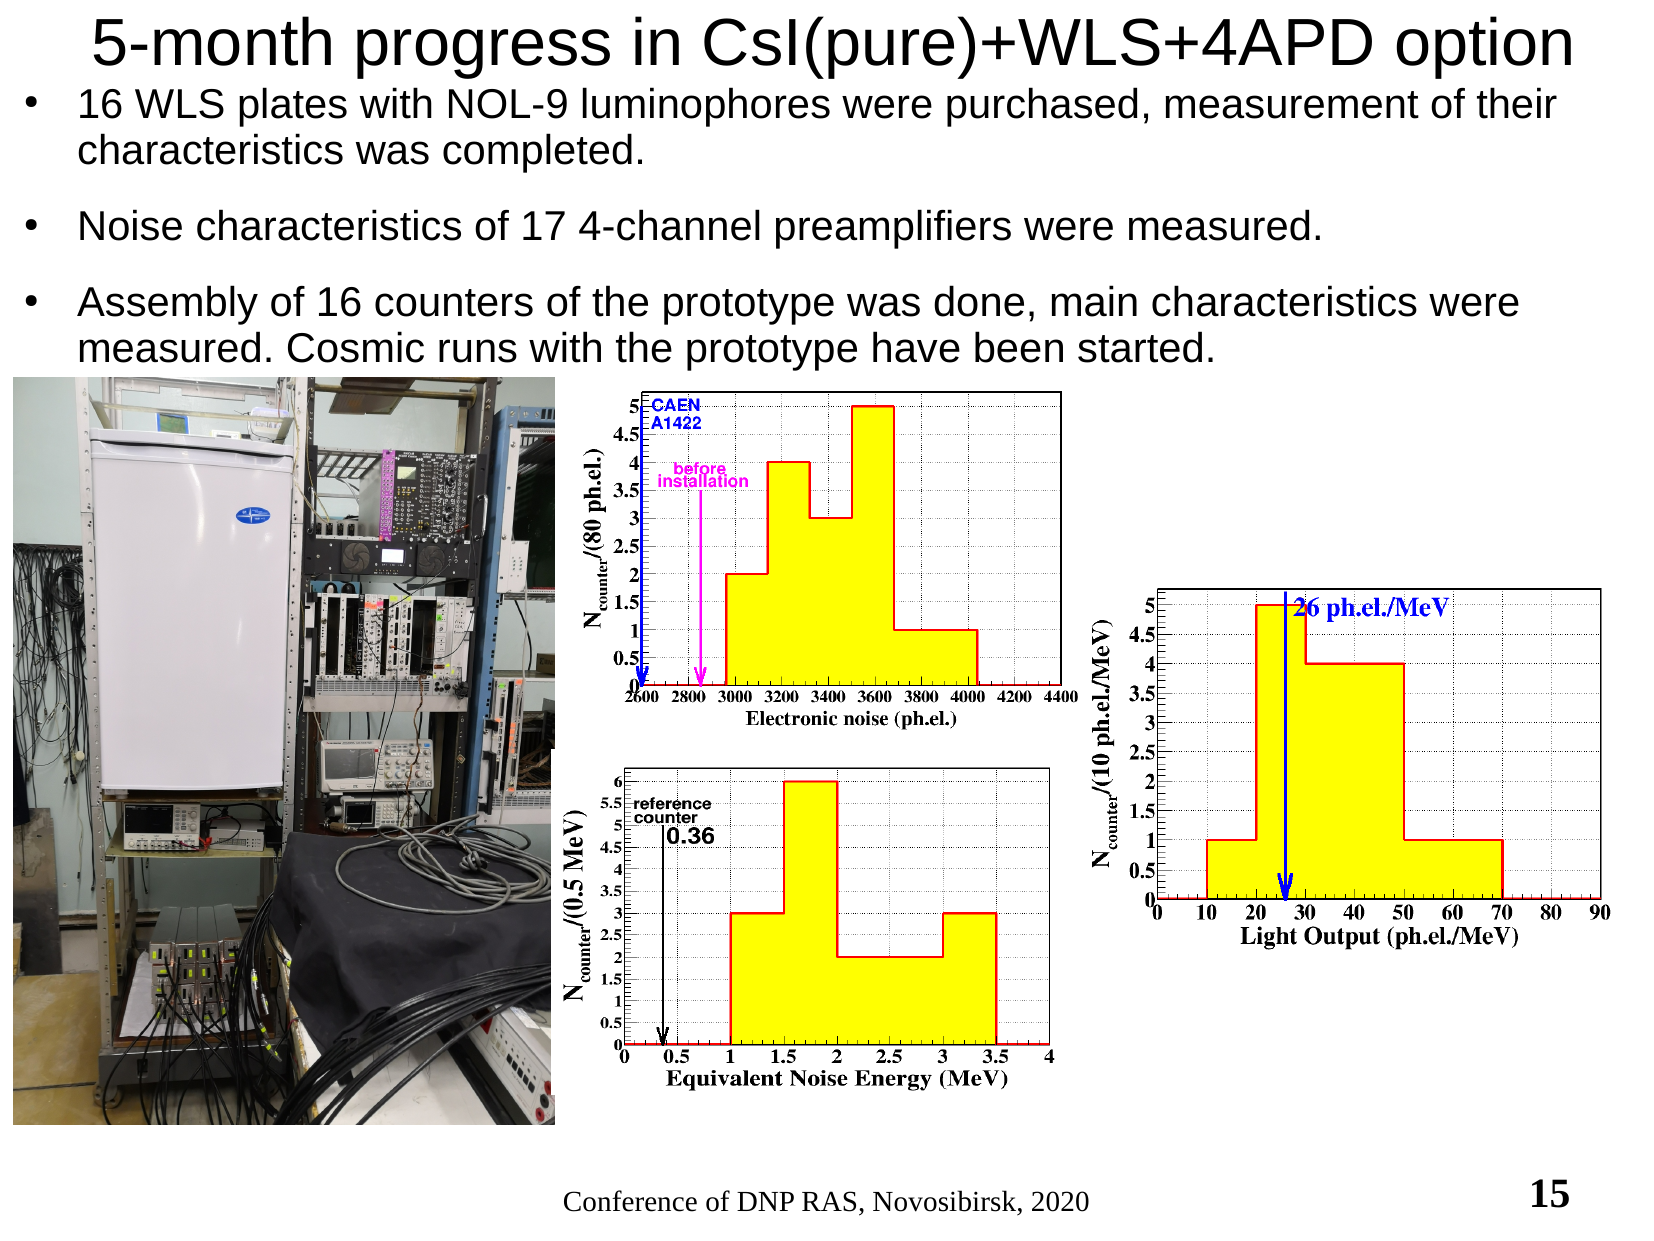

# 5-month progress in CsI(pure)+WLS+4APD option
16 WLS plates with NOL-9 luminophores were purchased, measurement of their characteristics was completed.
Noise characteristics of 17 4-channel preamplifiers were measured.
Assembly of 16 counters of the prototype was done, main characteristics were measured. Cosmic runs with the prototype have been started.
15
Conference of DNP RAS, Novosibirsk, 2020